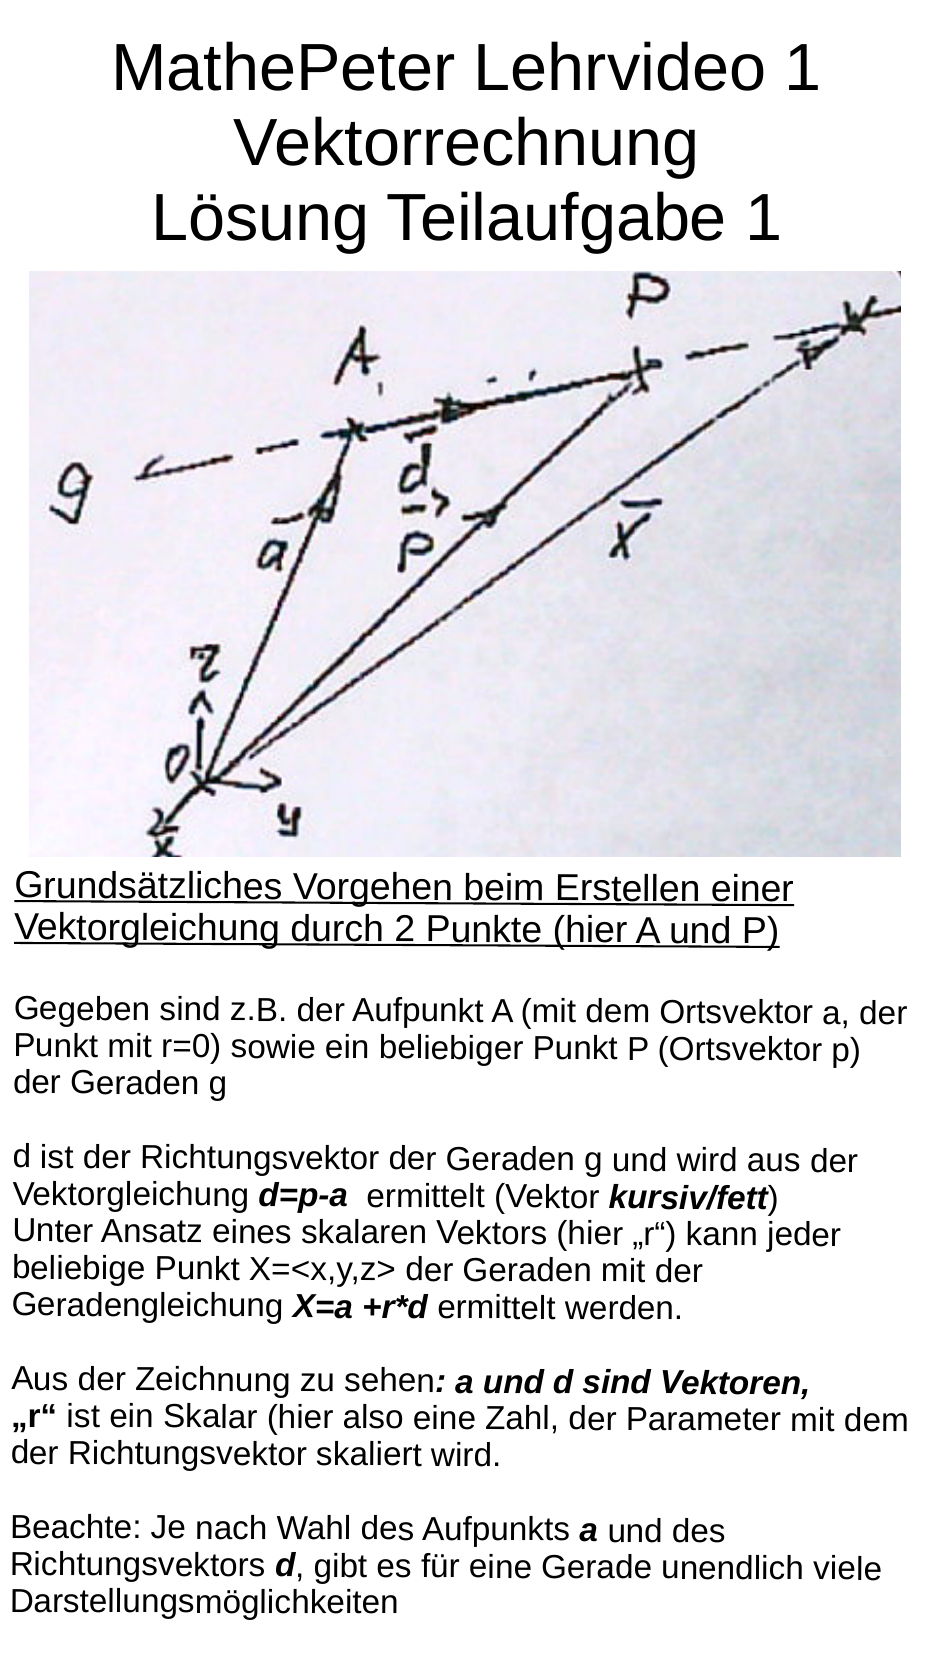

# MathePeter Lehrvideo 1 Vektorrechnung Lösung Teilaufgabe 1
Grundsätzliches Vorgehen beim Erstellen einer Vektorgleichung durch 2 Punkte (hier A und P)
Gegeben sind z.B. der Aufpunkt A (mit dem Ortsvektor a, der Punkt mit r=0) sowie ein beliebiger Punkt P (Ortsvektor p) der Geraden g
d ist der Richtungsvektor der Geraden g und wird aus der Vektorgleichung d=p-a ermittelt (Vektor kursiv/fett)
Unter Ansatz eines skalaren Vektors (hier „r“) kann jeder beliebige Punkt X=<x,y,z> der Geraden mit der Geradengleichung X=a +r*d ermittelt werden.
Aus der Zeichnung zu sehen: a und d sind Vektoren,
„r“ ist ein Skalar (hier also eine Zahl, der Parameter mit dem der Richtungsvektor skaliert wird.
Beachte: Je nach Wahl des Aufpunkts a und des Richtungsvektors d, gibt es für eine Gerade unendlich viele Darstellungsmöglichkeiten